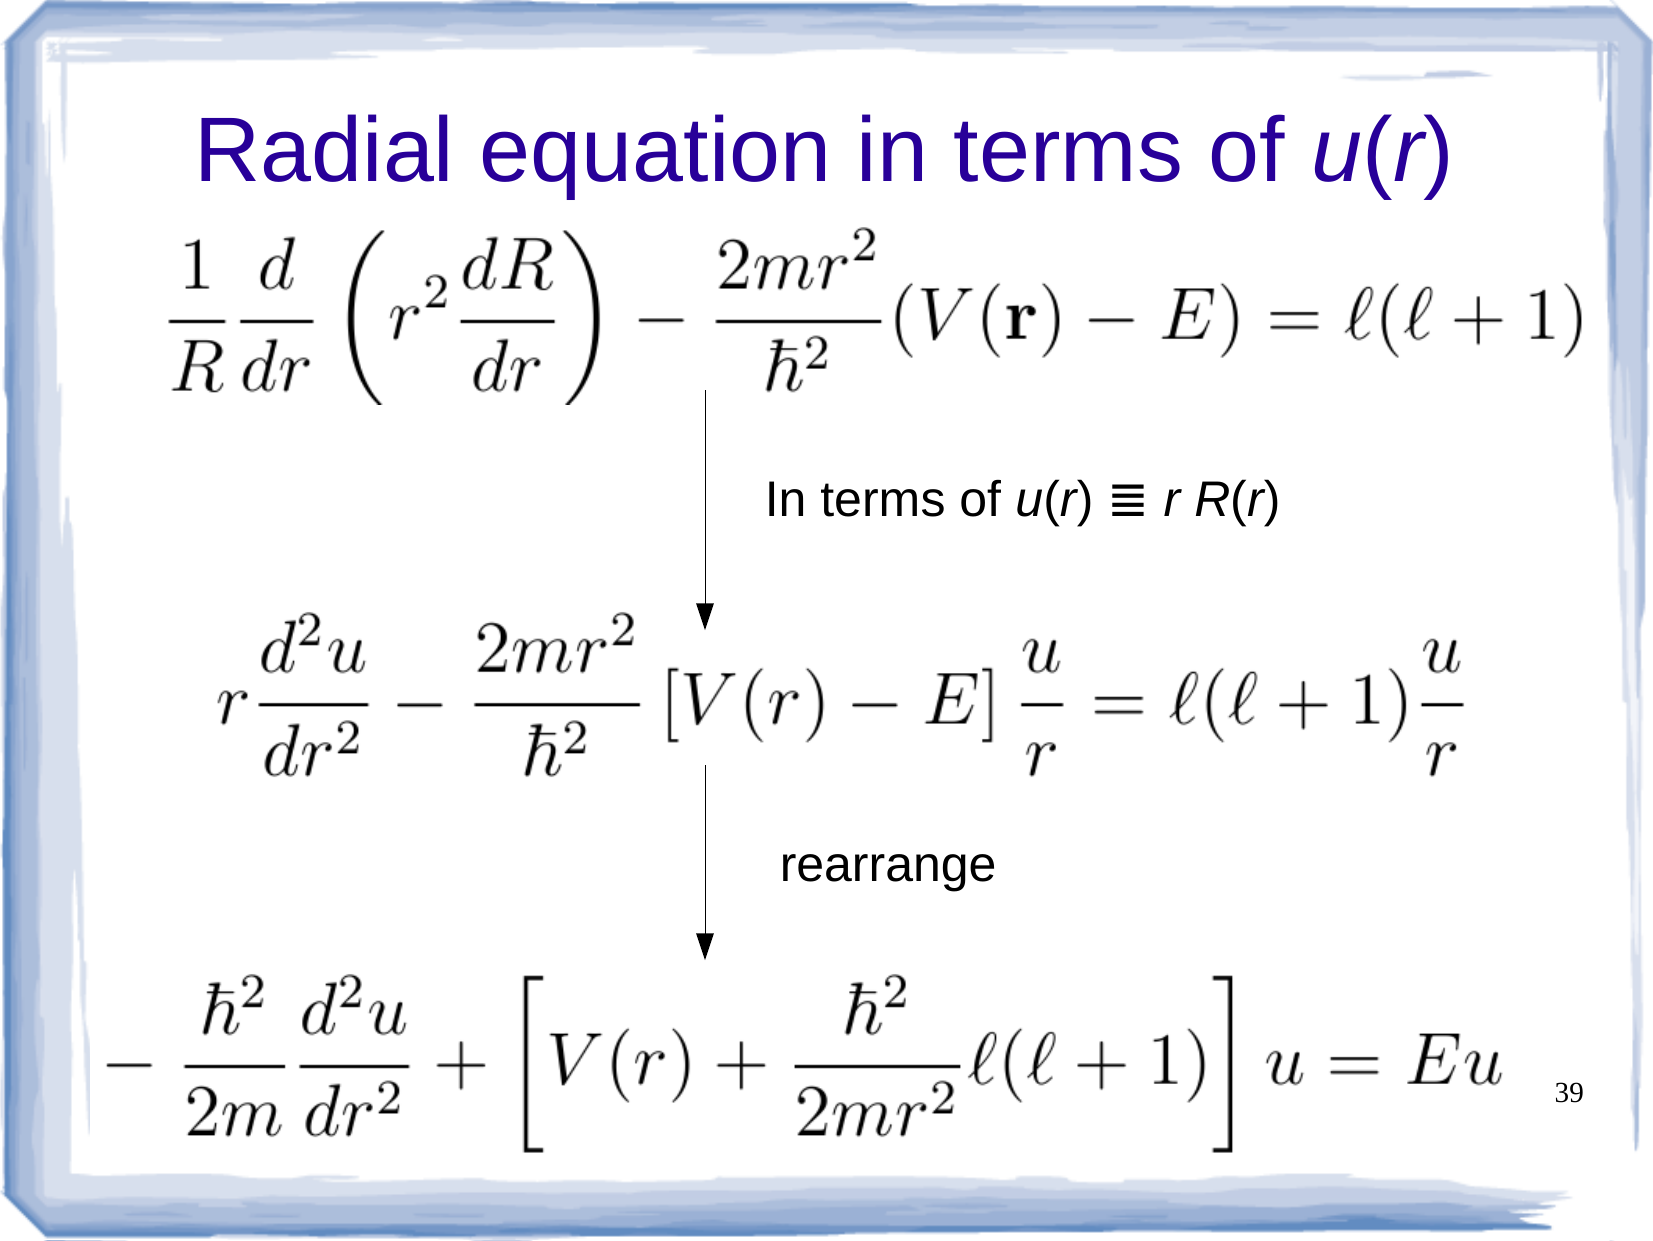

# Radial equation in terms of u(r)
In terms of u(r) ≣ r R(r)
rearrange
39